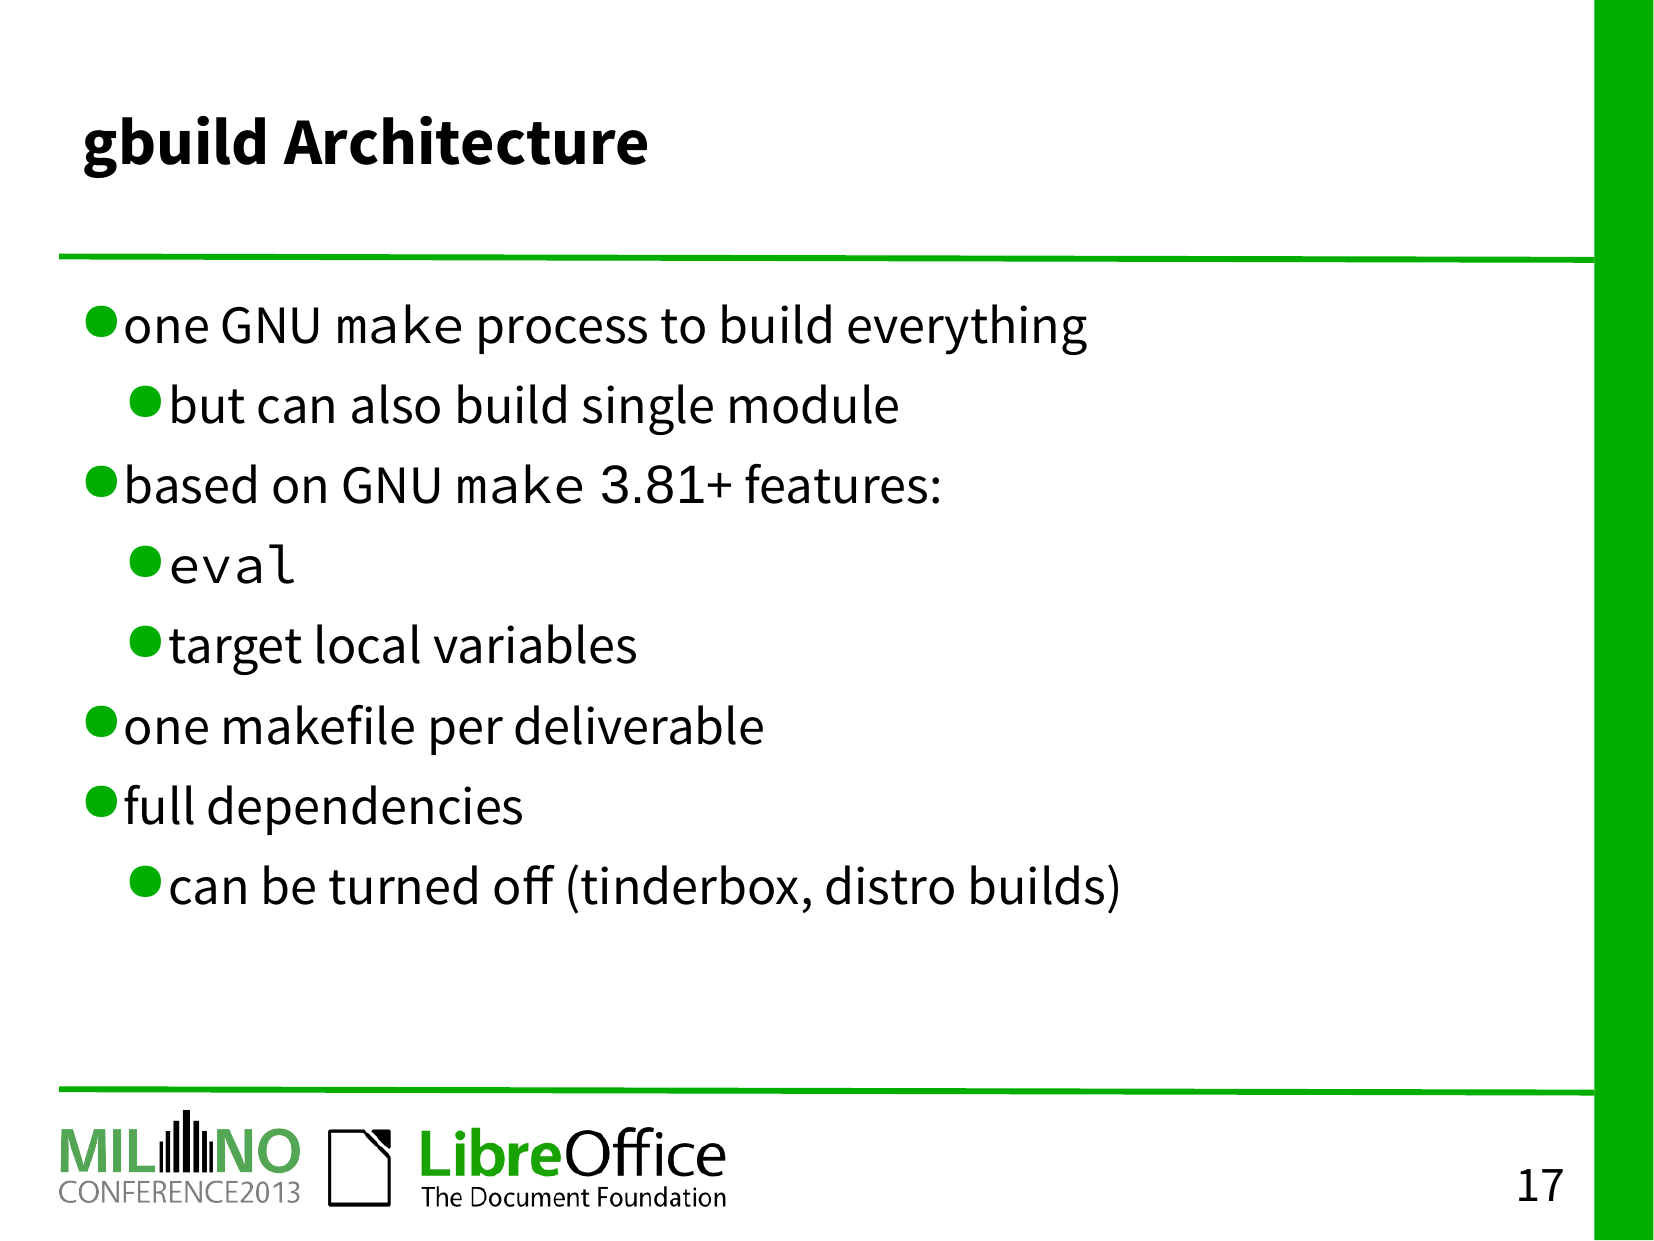

# gbuild Architecture
one GNU make process to build everything
but can also build single module
based on GNU make 3.81+ features:
eval
target local variables
one makefile per deliverable
full dependencies
can be turned off (tinderbox, distro builds)
17